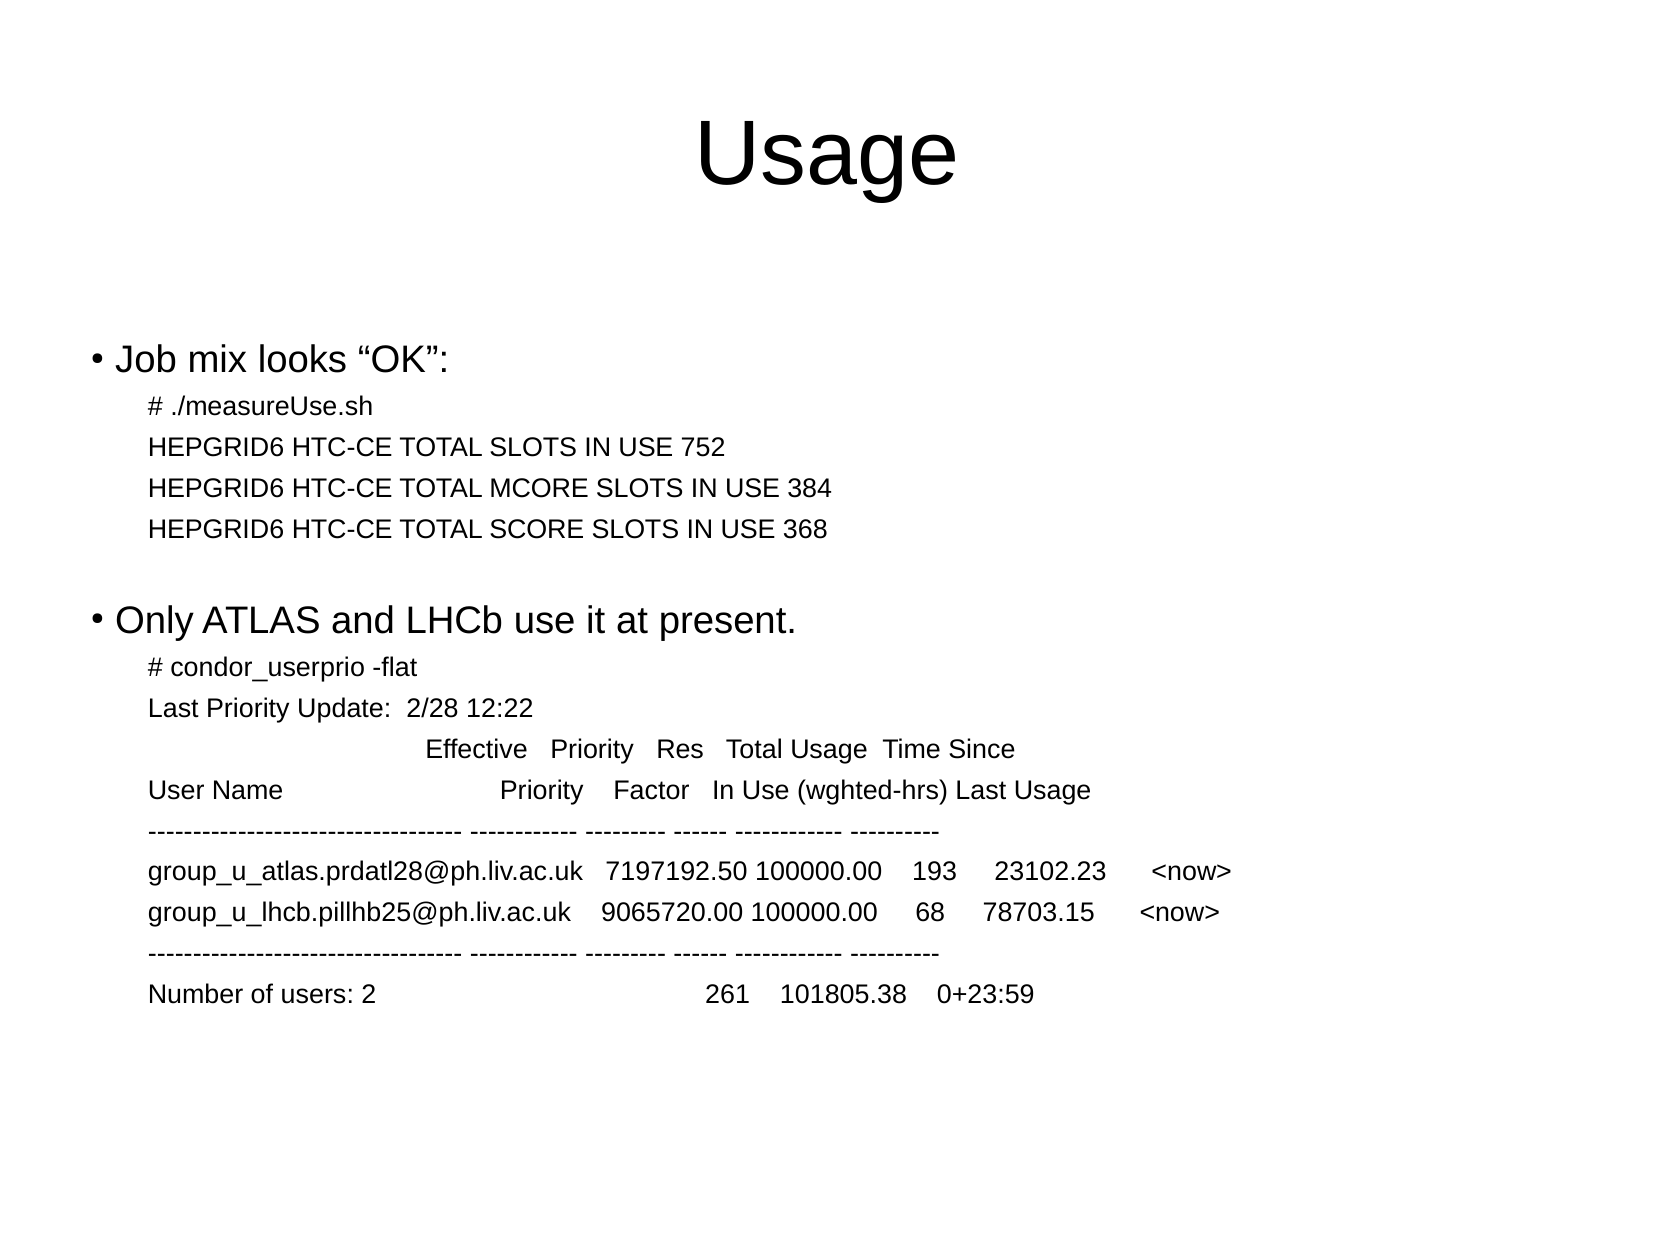

# Usage
Job mix looks “OK”:
# ./measureUse.sh
HEPGRID6 HTC-CE TOTAL SLOTS IN USE 752
HEPGRID6 HTC-CE TOTAL MCORE SLOTS IN USE 384
HEPGRID6 HTC-CE TOTAL SCORE SLOTS IN USE 368
Only ATLAS and LHCb use it at present.
# condor_userprio -flat
Last Priority Update: 2/28 12:22
 Effective Priority Res Total Usage Time Since
User Name Priority Factor In Use (wghted-hrs) Last Usage
----------------------------------- ------------ --------- ------ ------------ ----------
group_u_atlas.prdatl28@ph.liv.ac.uk 7197192.50 100000.00 193 23102.23 <now>
group_u_lhcb.pillhb25@ph.liv.ac.uk 9065720.00 100000.00 68 78703.15 <now>
----------------------------------- ------------ --------- ------ ------------ ----------
Number of users: 2 261 101805.38 0+23:59